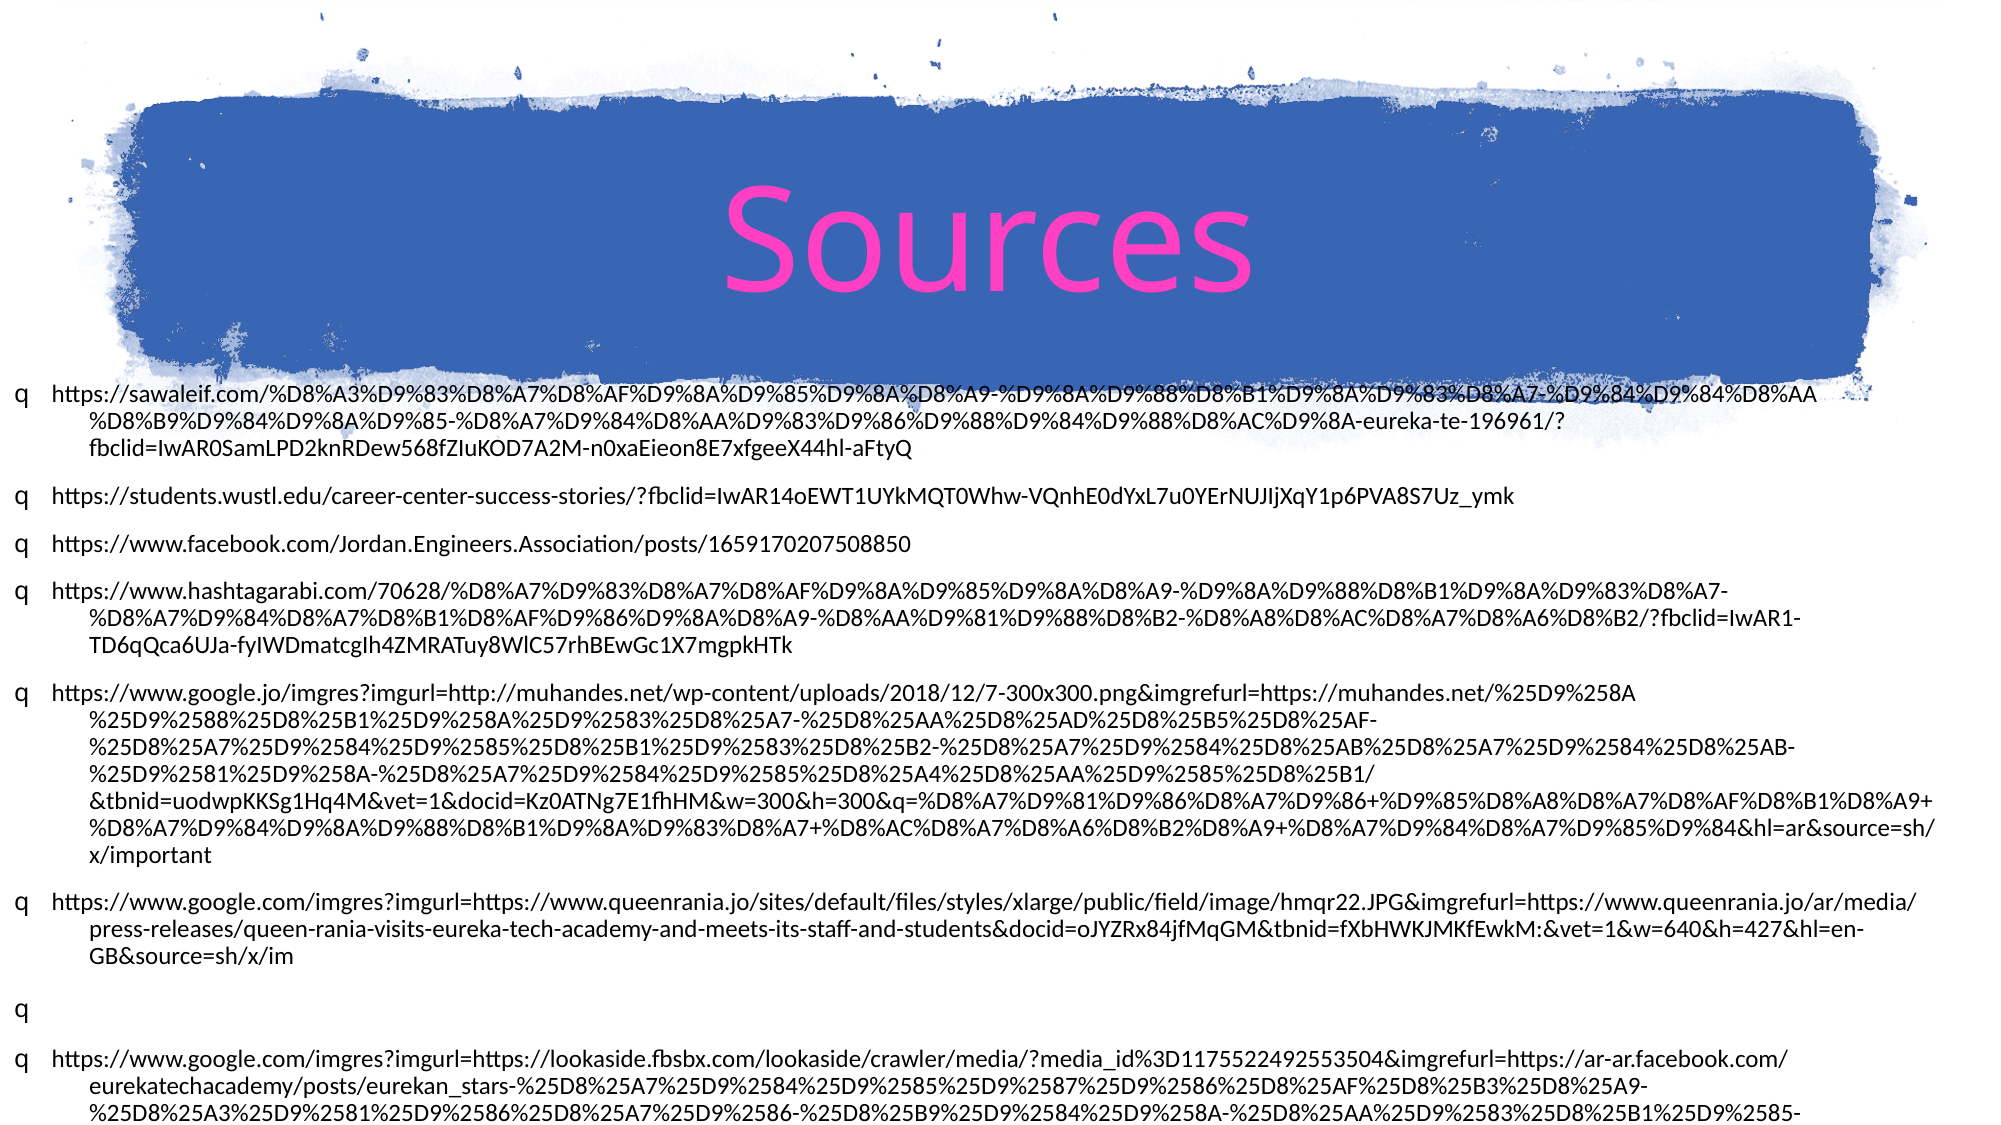

# Sources
https://sawaleif.com/%D8%A3%D9%83%D8%A7%D8%AF%D9%8A%D9%85%D9%8A%D8%A9-%D9%8A%D9%88%D8%B1%D9%8A%D9%83%D8%A7-%D9%84%D9%84%D8%AA%D8%B9%D9%84%D9%8A%D9%85-%D8%A7%D9%84%D8%AA%D9%83%D9%86%D9%88%D9%84%D9%88%D8%AC%D9%8A-eureka-te-196961/?fbclid=IwAR0SamLPD2knRDew568fZIuKOD7A2M-n0xaEieon8E7xfgeeX44hl-aFtyQ
https://students.wustl.edu/career-center-success-stories/?fbclid=IwAR14oEWT1UYkMQT0Whw-VQnhE0dYxL7u0YErNUJIjXqY1p6PVA8S7Uz_ymk
https://www.facebook.com/Jordan.Engineers.Association/posts/1659170207508850
https://www.hashtagarabi.com/70628/%D8%A7%D9%83%D8%A7%D8%AF%D9%8A%D9%85%D9%8A%D8%A9-%D9%8A%D9%88%D8%B1%D9%8A%D9%83%D8%A7-%D8%A7%D9%84%D8%A7%D8%B1%D8%AF%D9%86%D9%8A%D8%A9-%D8%AA%D9%81%D9%88%D8%B2-%D8%A8%D8%AC%D8%A7%D8%A6%D8%B2/?fbclid=IwAR1-TD6qQca6UJa-fyIWDmatcgIh4ZMRATuy8WlC57rhBEwGc1X7mgpkHTk
https://www.google.jo/imgres?imgurl=http://muhandes.net/wp-content/uploads/2018/12/7-300x300.png&imgrefurl=https://muhandes.net/%25D9%258A%25D9%2588%25D8%25B1%25D9%258A%25D9%2583%25D8%25A7-%25D8%25AA%25D8%25AD%25D8%25B5%25D8%25AF-%25D8%25A7%25D9%2584%25D9%2585%25D8%25B1%25D9%2583%25D8%25B2-%25D8%25A7%25D9%2584%25D8%25AB%25D8%25A7%25D9%2584%25D8%25AB-%25D9%2581%25D9%258A-%25D8%25A7%25D9%2584%25D9%2585%25D8%25A4%25D8%25AA%25D9%2585%25D8%25B1/&tbnid=uodwpKKSg1Hq4M&vet=1&docid=Kz0ATNg7E1fhHM&w=300&h=300&q=%D8%A7%D9%81%D9%86%D8%A7%D9%86+%D9%85%D8%A8%D8%A7%D8%AF%D8%B1%D8%A9+%D8%A7%D9%84%D9%8A%D9%88%D8%B1%D9%8A%D9%83%D8%A7+%D8%AC%D8%A7%D8%A6%D8%B2%D8%A9+%D8%A7%D9%84%D8%A7%D9%85%D9%84&hl=ar&source=sh/x/important
https://www.google.com/imgres?imgurl=https://www.queenrania.jo/sites/default/files/styles/xlarge/public/field/image/hmqr22.JPG&imgrefurl=https://www.queenrania.jo/ar/media/press-releases/queen-rania-visits-eureka-tech-academy-and-meets-its-staff-and-students&docid=oJYZRx84jfMqGM&tbnid=fXbHWKJMKfEwkM:&vet=1&w=640&h=427&hl=en-GB&source=sh/x/im
https://www.google.com/imgres?imgurl=https://lookaside.fbsbx.com/lookaside/crawler/media/?media_id%3D1175522492553504&imgrefurl=https://ar-ar.facebook.com/eurekatechacademy/posts/eurekan_stars-%25D8%25A7%25D9%2584%25D9%2585%25D9%2587%25D9%2586%25D8%25AF%25D8%25B3%25D8%25A9-%25D8%25A3%25D9%2581%25D9%2586%25D8%25A7%25D9%2586-%25D8%25B9%25D9%2584%25D9%258A-%25D8%25AA%25D9%2583%25D8%25B1%25D9%2585-%25D8%25A3%25D9%2588%25D9%2584-%25D9%2585%25D8%25AC%25D9%2585%25D9%2588%25D8%25B9%25D8%25A9-%25D9%2585%25D9%2586-%25D9%2586%25D8%25AC%25D9%2588%25D9%2585-%25D9%258A%25D9%2588%25D8%25B1%25D9%258A%25D9%2583%25D8%25A7-%25D9%2588%25D8%25B0%25D9%2584%25D9%2583-%25D9%2584%25D9%2582%25D9%258A%25D8%25A7%25D9%2585%25D9%2587%25D9%2585-%25D8%25A8%25D8%25A5%25D9%2586/1175601945878892/&docid=go1Jmavv2IW5fM&tbnid=PB5Oo1zOi-WklM:&vet=1&w=720&h=960&hl=en-US&source=sh/x/im